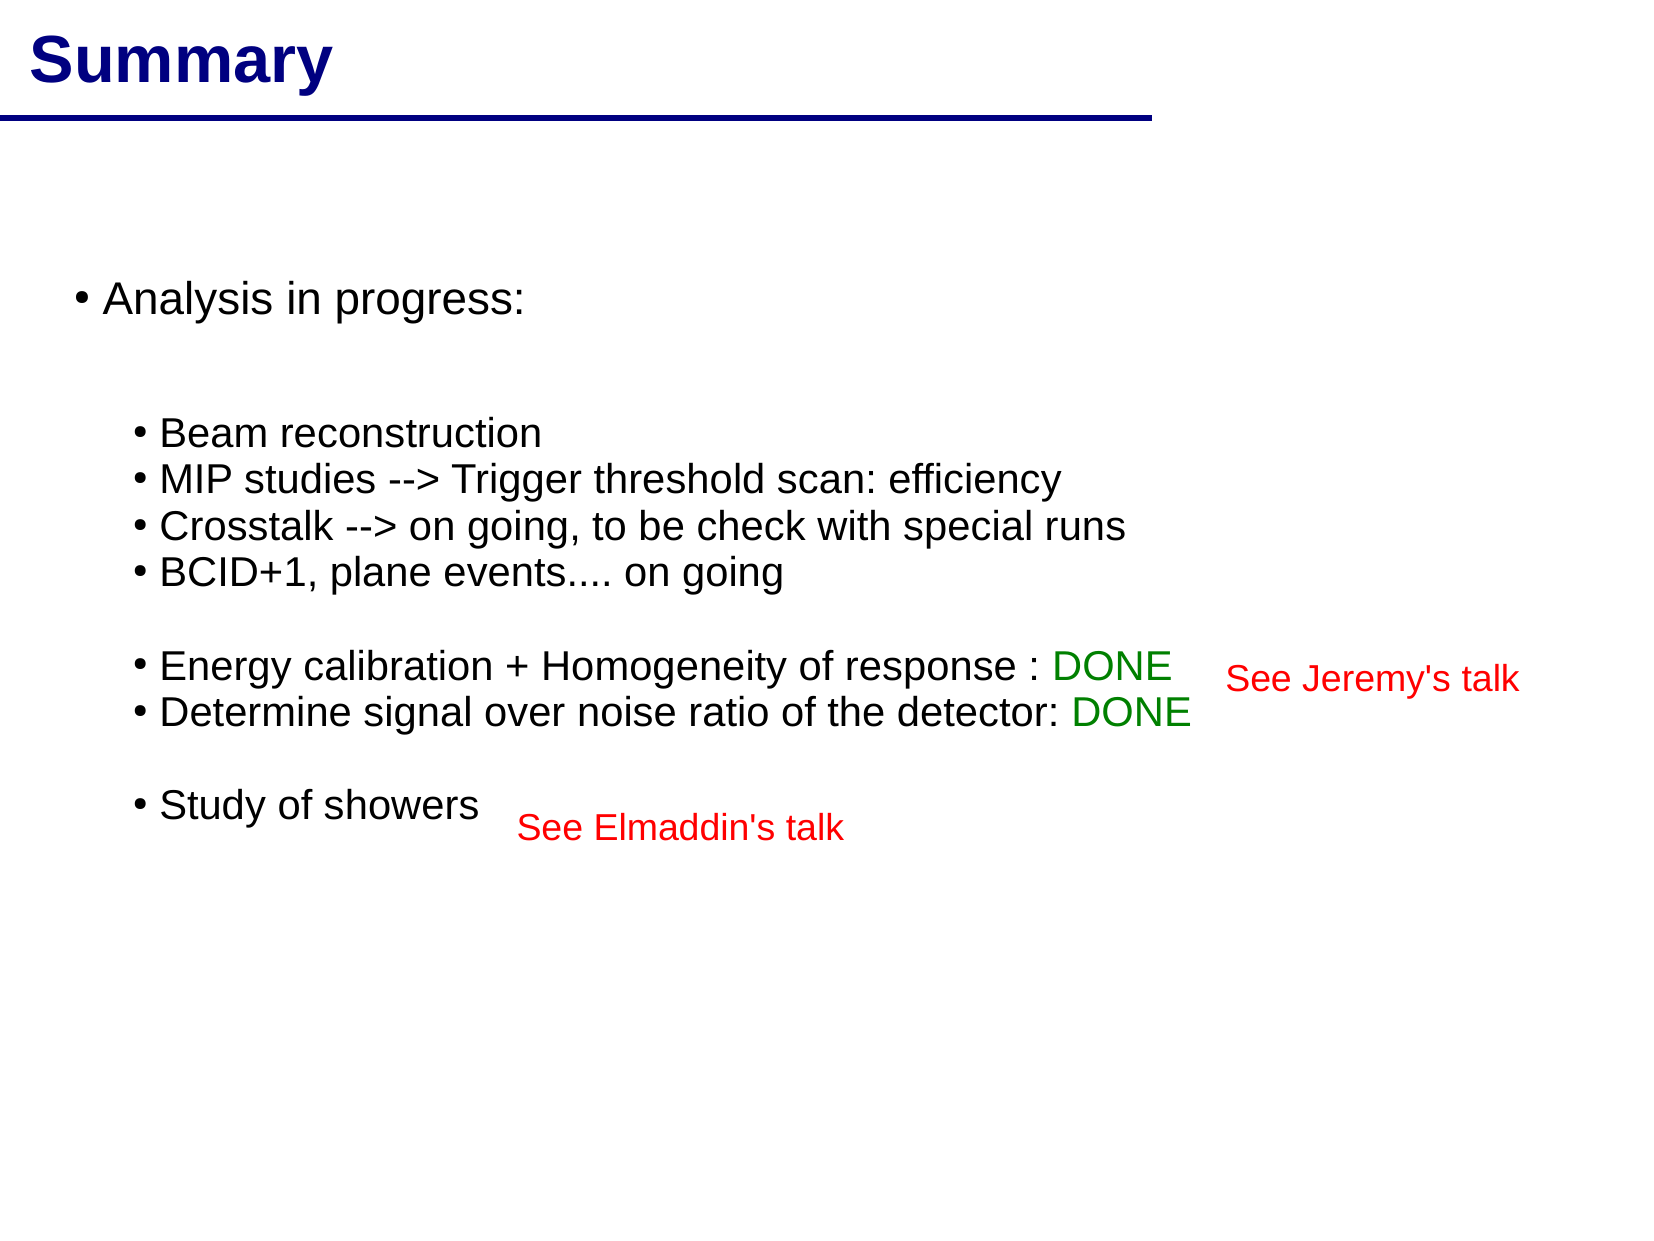

# Summary
 Analysis in progress:
 Beam reconstruction
 MIP studies --> Trigger threshold scan: efficiency
 Crosstalk --> on going, to be check with special runs
 BCID+1, plane events.... on going
 Energy calibration + Homogeneity of response : DONE
 Determine signal over noise ratio of the detector: DONE
 Study of showers
See Jeremy's talk
See Elmaddin's talk